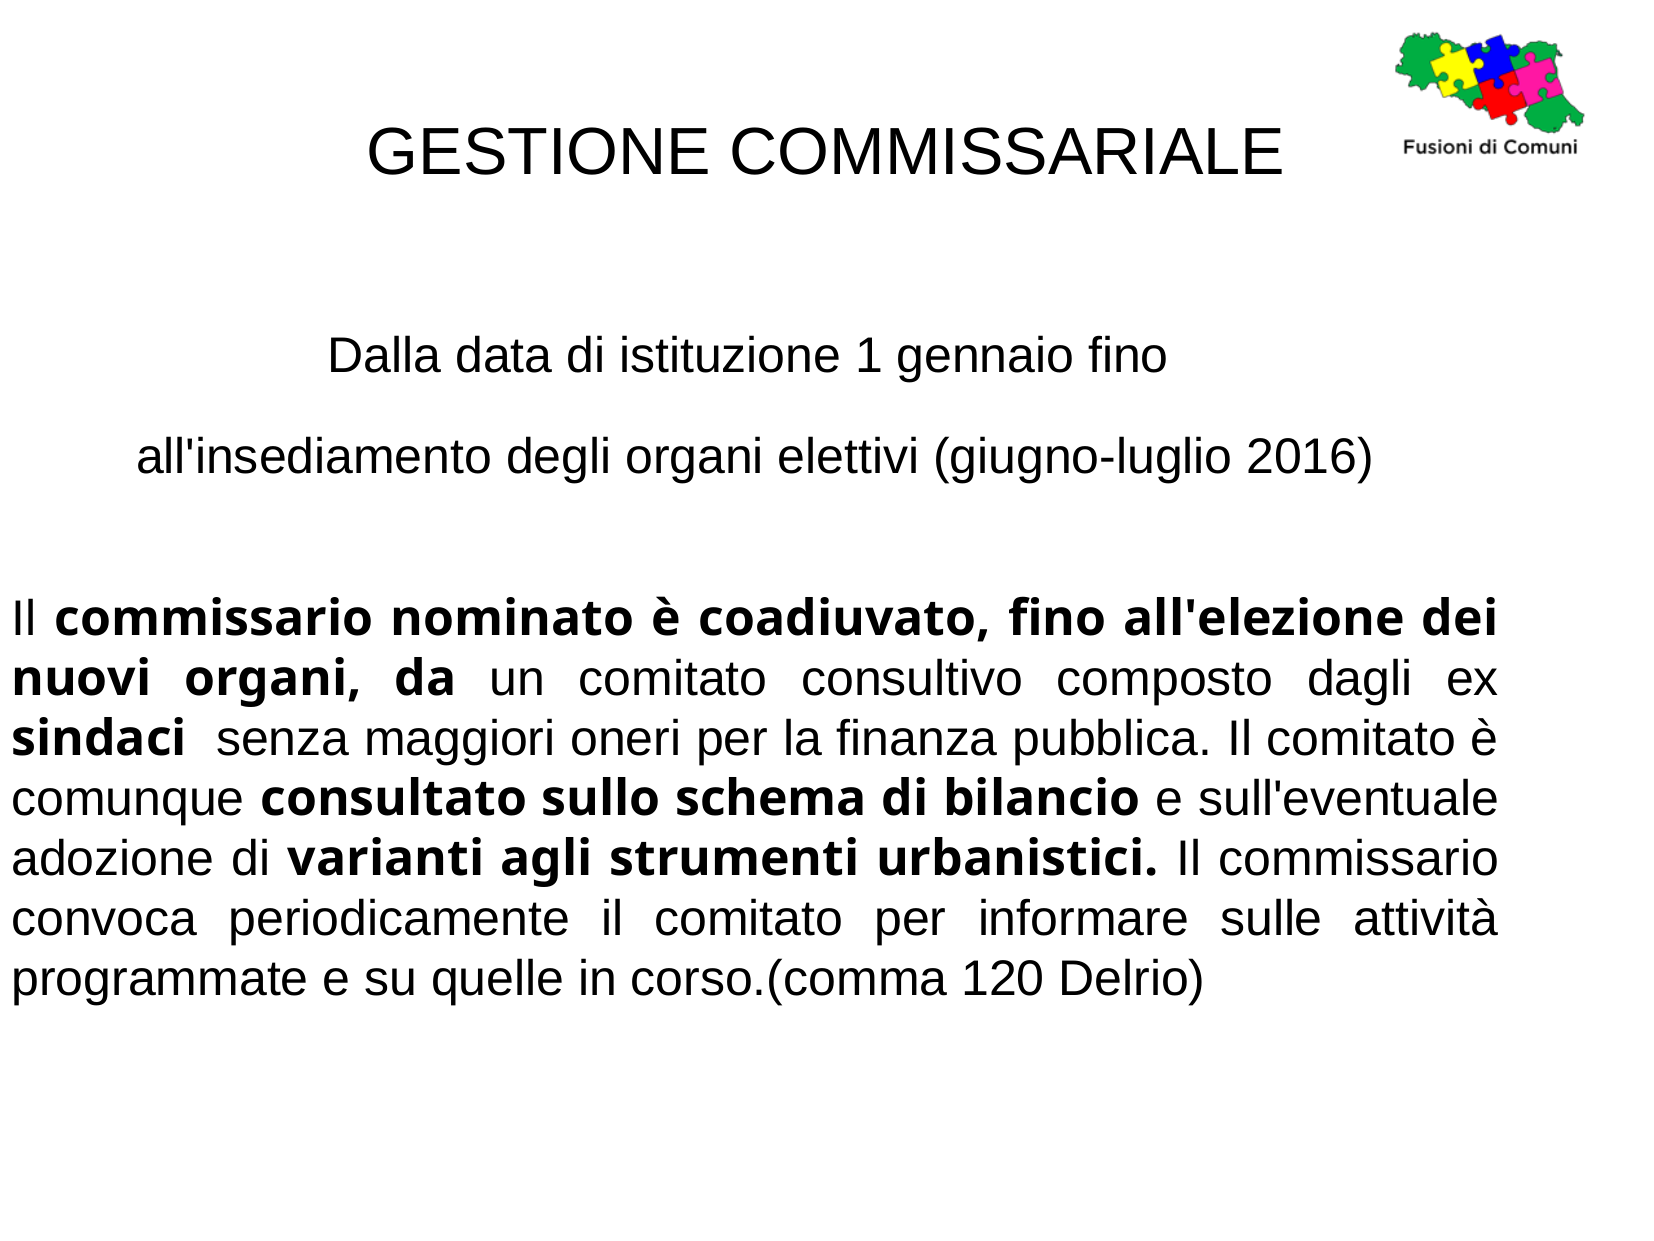

# GESTIONE COMMISSARIALE
Dalla data di istituzione 1 gennaio fino
all'insediamento degli organi elettivi (giugno-luglio 2016)
Il commissario nominato è coadiuvato, fino all'elezione dei nuovi organi, da un comitato consultivo composto dagli ex sindaci senza maggiori oneri per la finanza pubblica. Il comitato è comunque consultato sullo schema di bilancio e sull'eventuale adozione di varianti agli strumenti urbanistici. Il commissario convoca periodicamente il comitato per informare sulle attività programmate e su quelle in corso.(comma 120 Delrio)